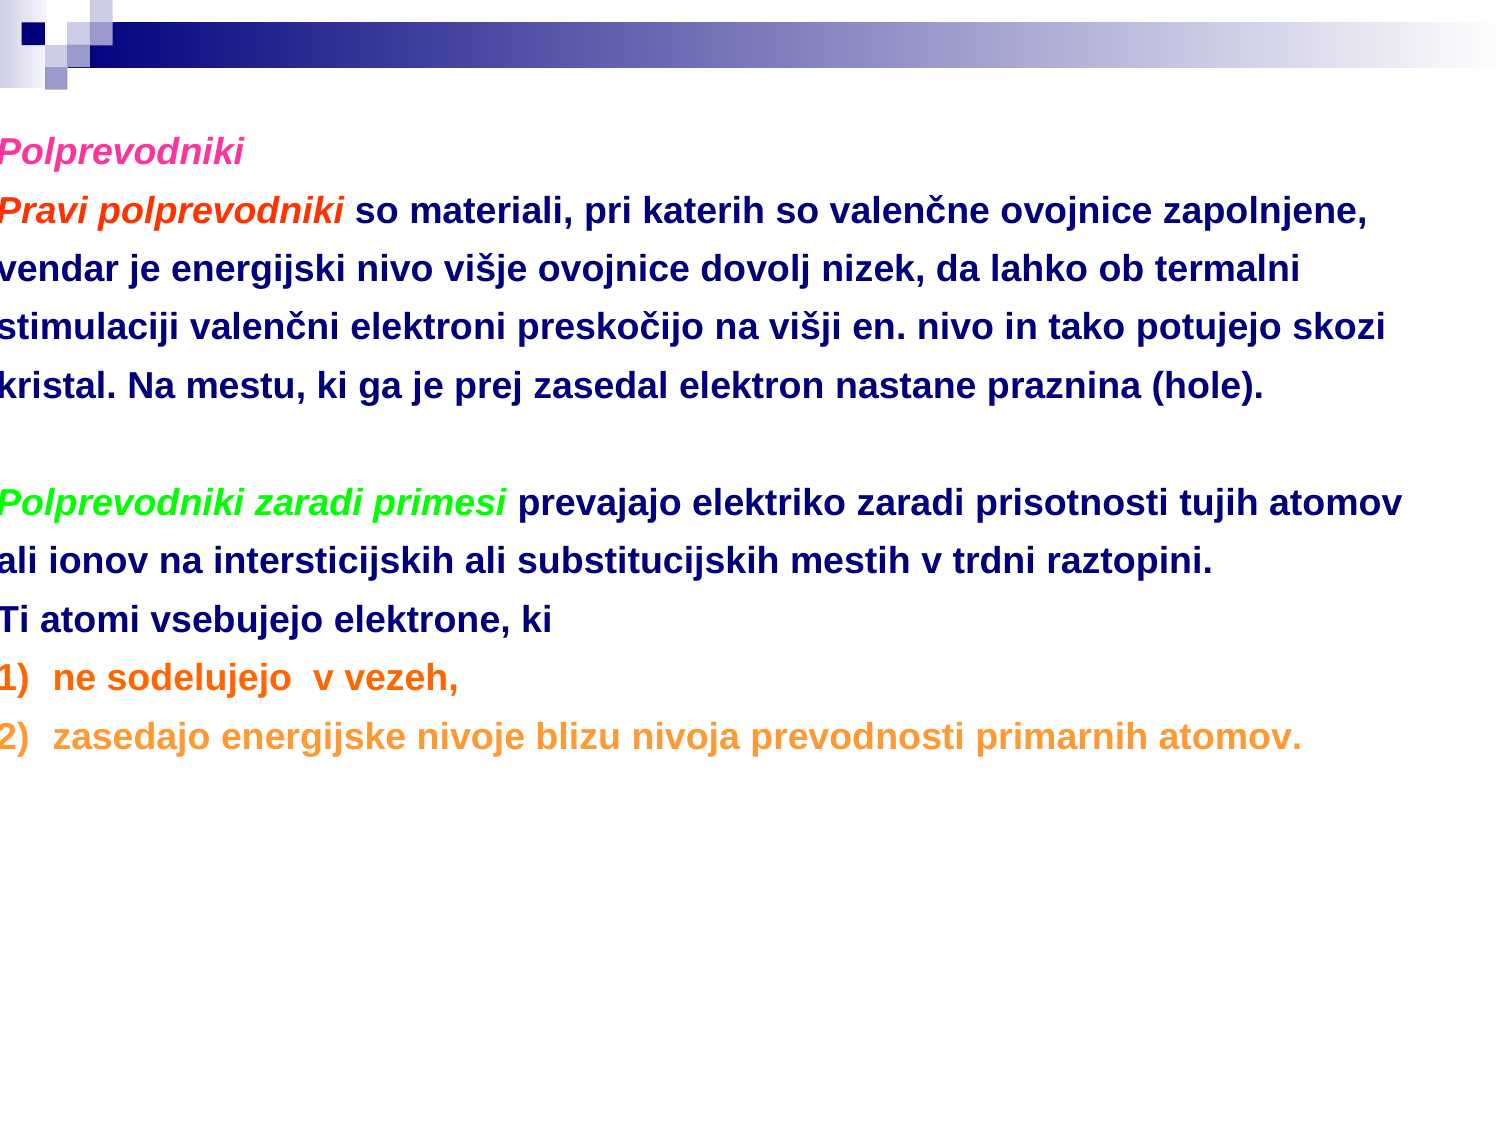

Polprevodniki
Pravi polprevodniki so materiali, pri katerih so valenčne ovojnice zapolnjene,
vendar je energijski nivo višje ovojnice dovolj nizek, da lahko ob termalni
stimulaciji valenčni elektroni preskočijo na višji en. nivo in tako potujejo skozi
kristal. Na mestu, ki ga je prej zasedal elektron nastane praznina (hole).
Polprevodniki zaradi primesi prevajajo elektriko zaradi prisotnosti tujih atomov
ali ionov na intersticijskih ali substitucijskih mestih v trdni raztopini.
Ti atomi vsebujejo elektrone, ki
ne sodelujejo v vezeh,
zasedajo energijske nivoje blizu nivoja prevodnosti primarnih atomov.